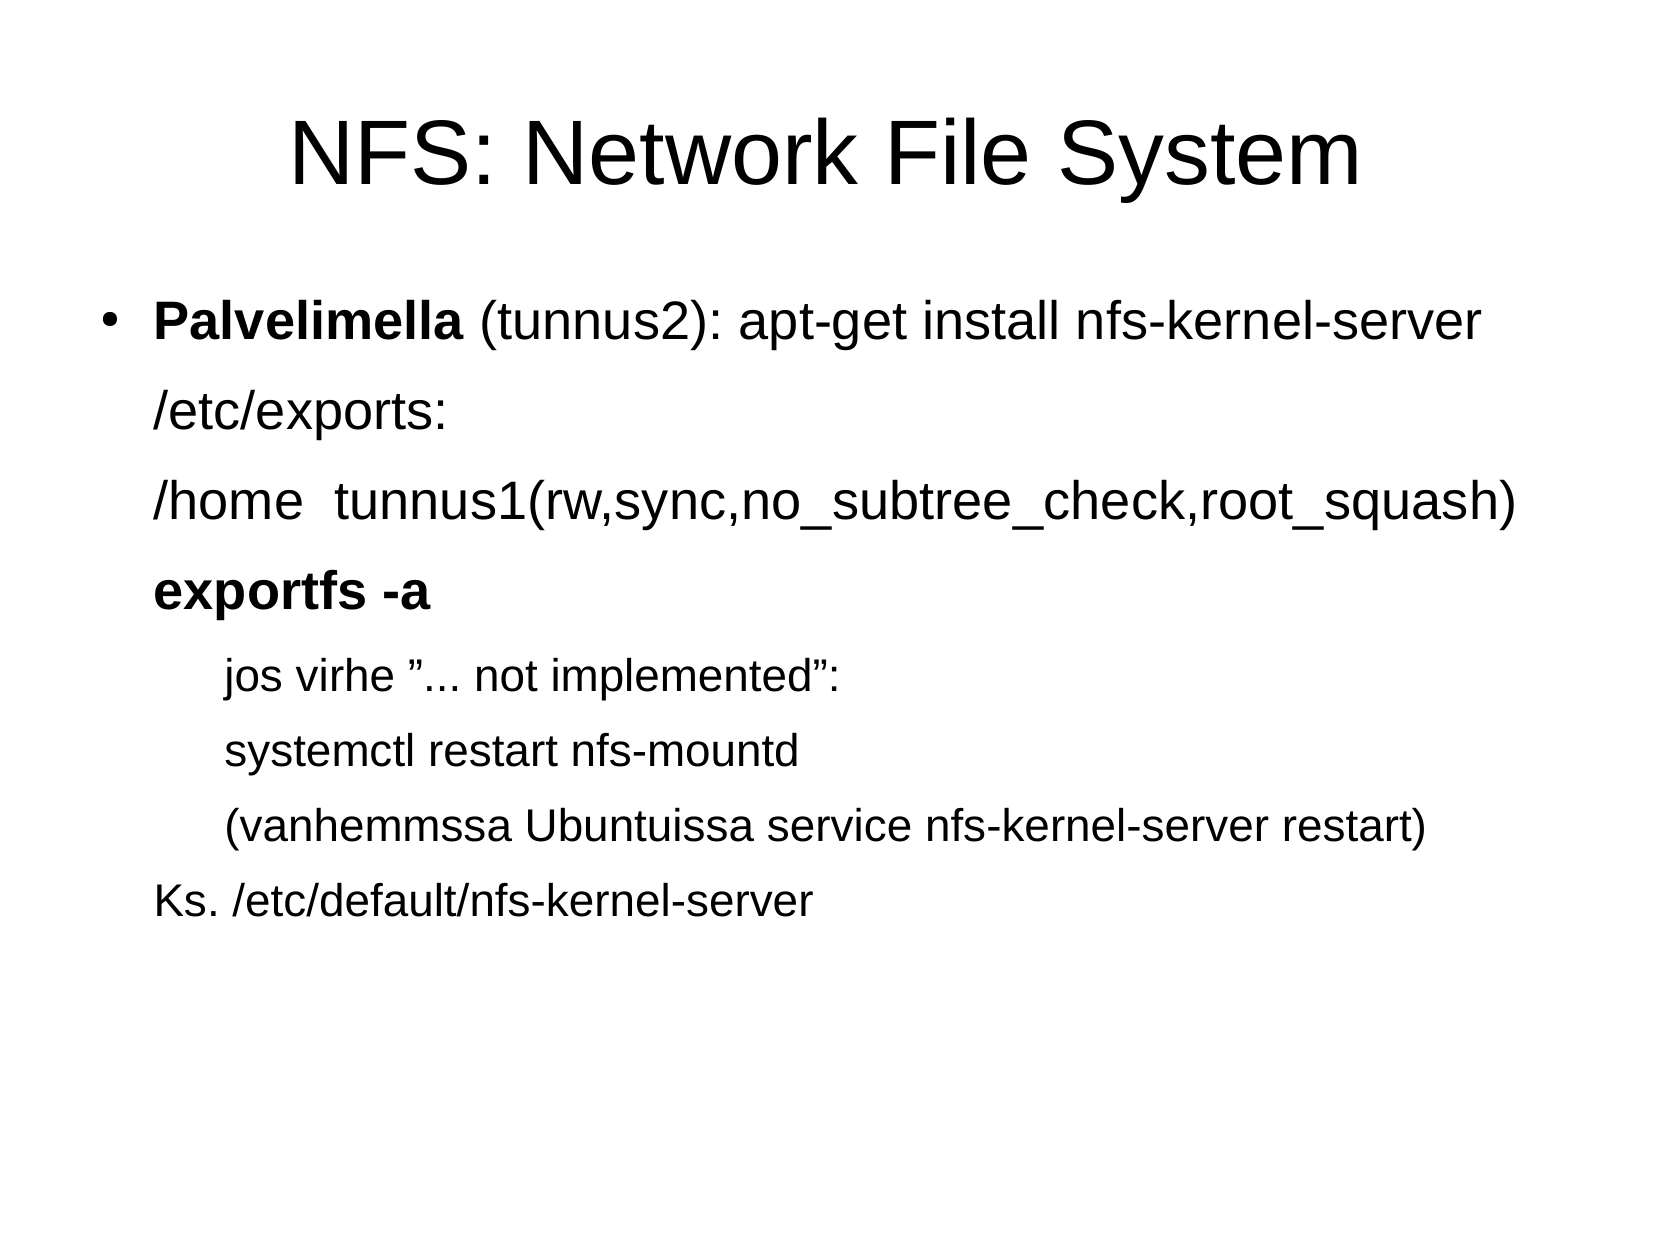

# NFS: Network File System
Palvelimella (tunnus2): apt-get install nfs-kernel-server
/etc/exports:
/home tunnus1(rw,sync,no_subtree_check,root_squash)
exportfs -a
jos virhe ”... not implemented”:
systemctl restart nfs-mountd
(vanhemmssa Ubuntuissa service nfs-kernel-server restart)
Ks. /etc/default/nfs-kernel-server